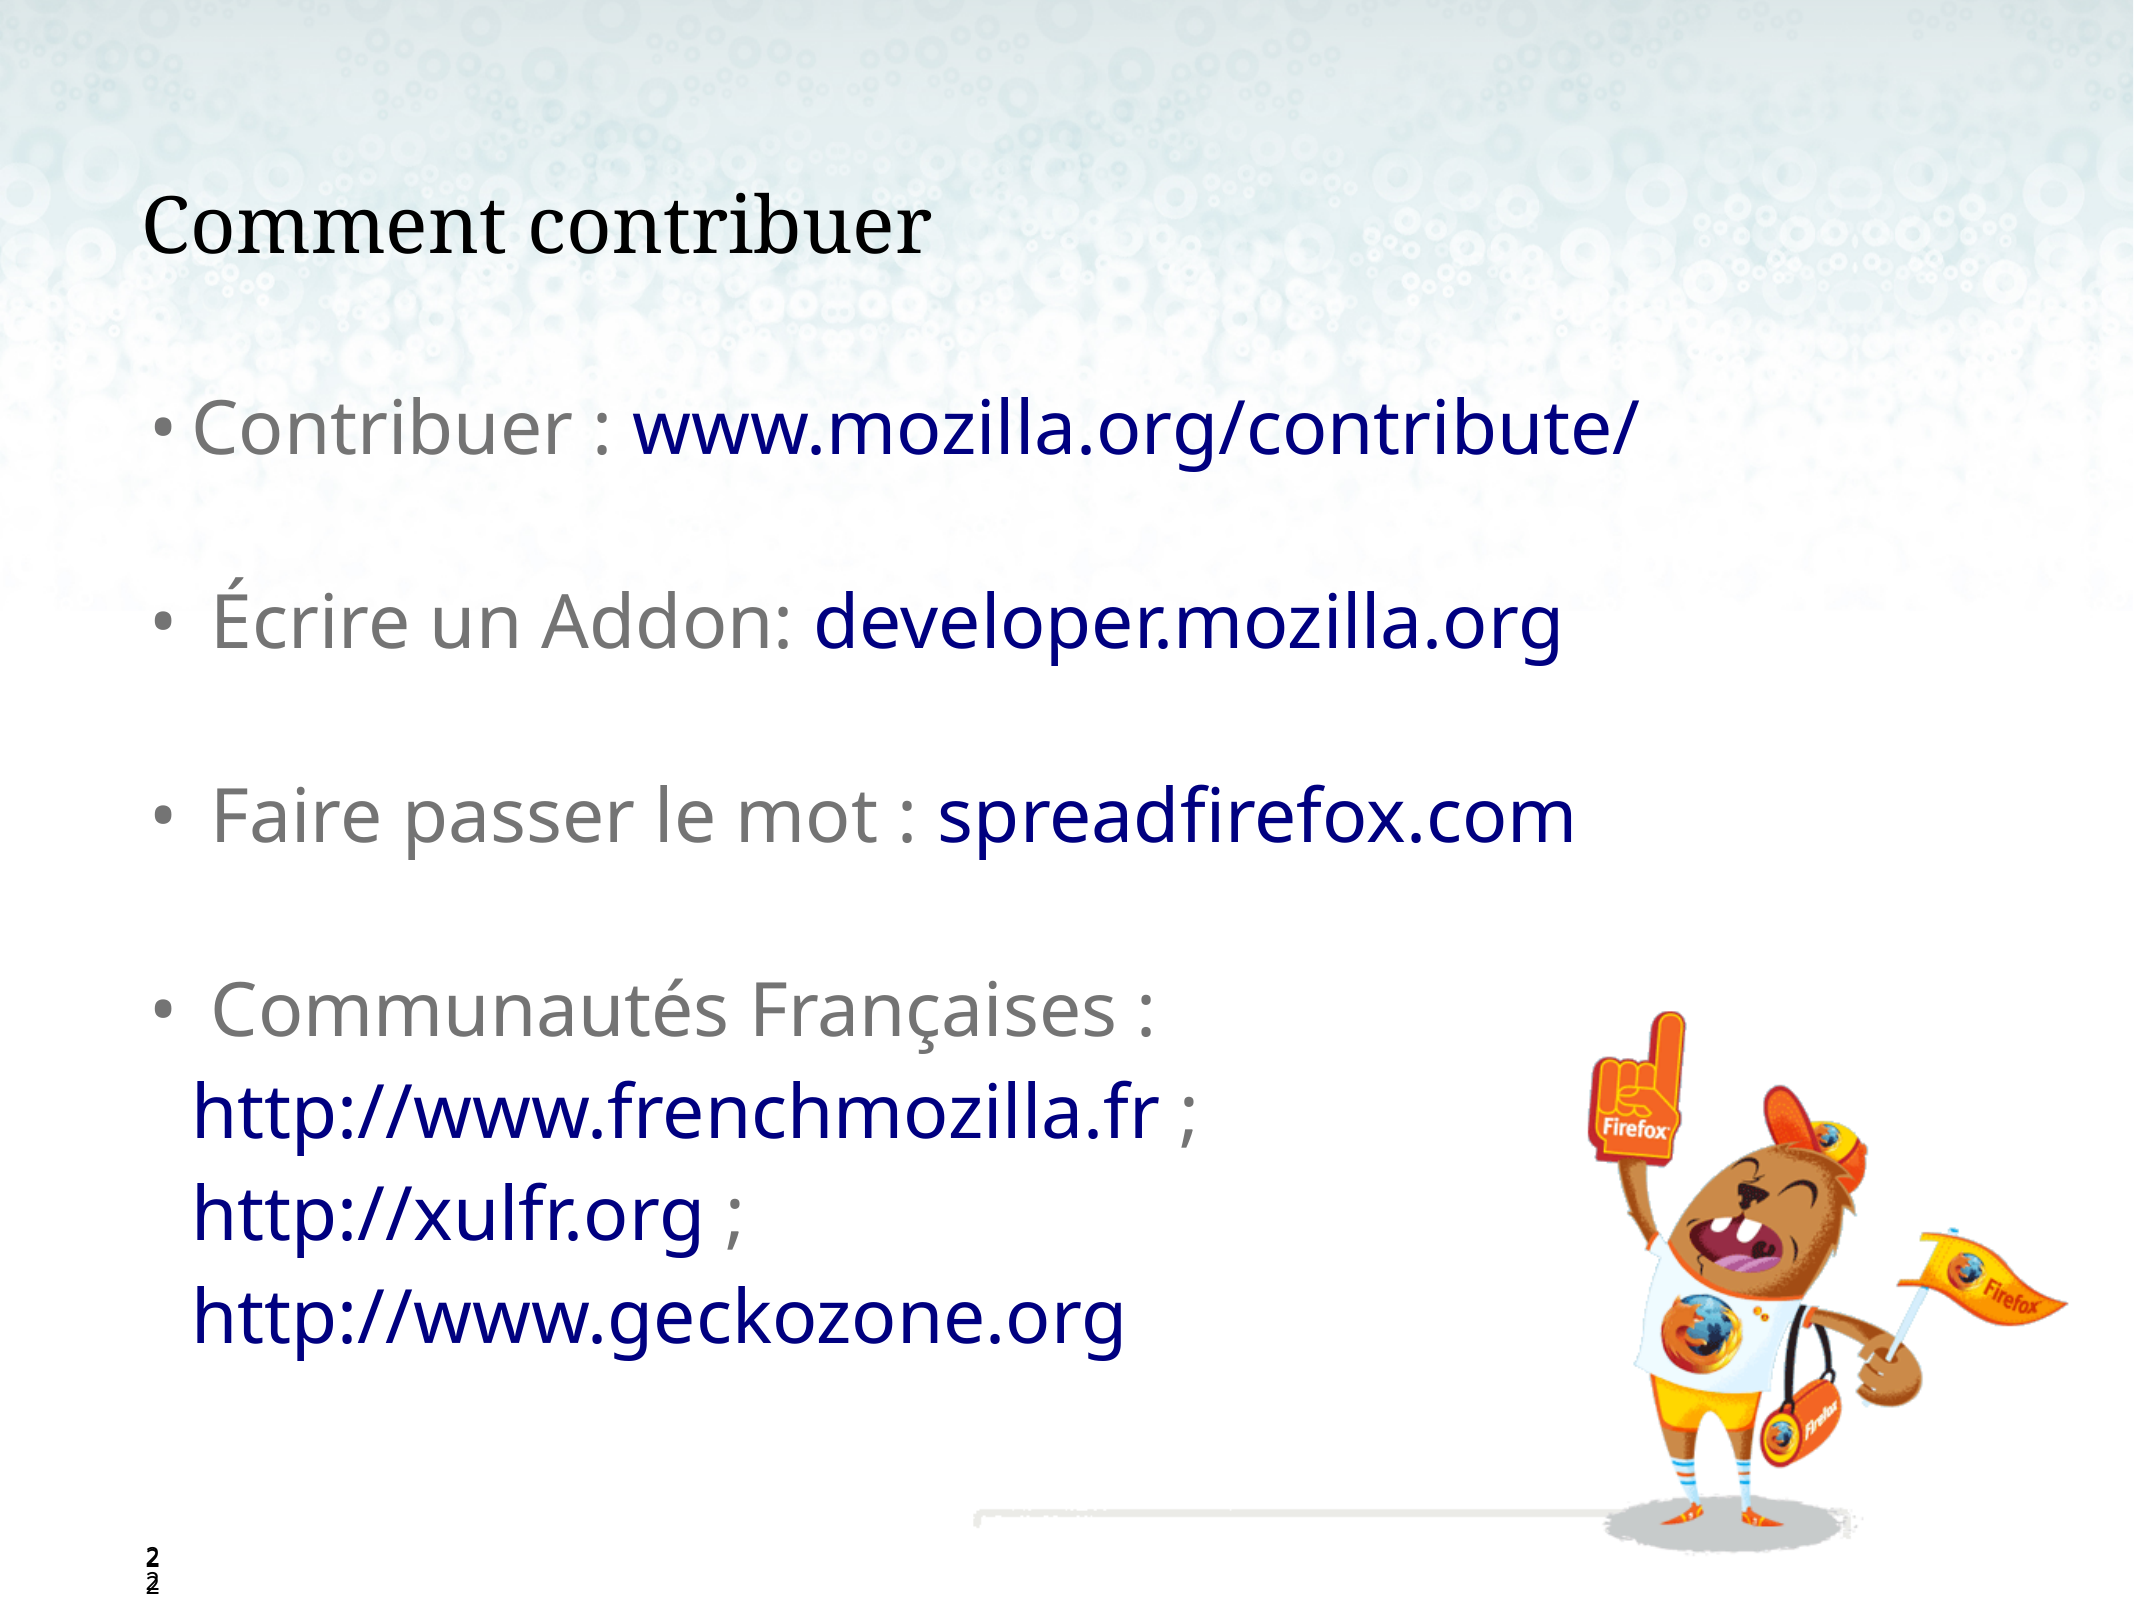

# Comment contribuer
Contribuer : www.mozilla.org/contribute/
 Écrire un Addon: developer.mozilla.org
 Faire passer le mot : spreadfirefox.com
 Communautés Françaises : http://www.frenchmozilla.fr ;
http://xulfr.org ;
http://www.geckozone.org
22